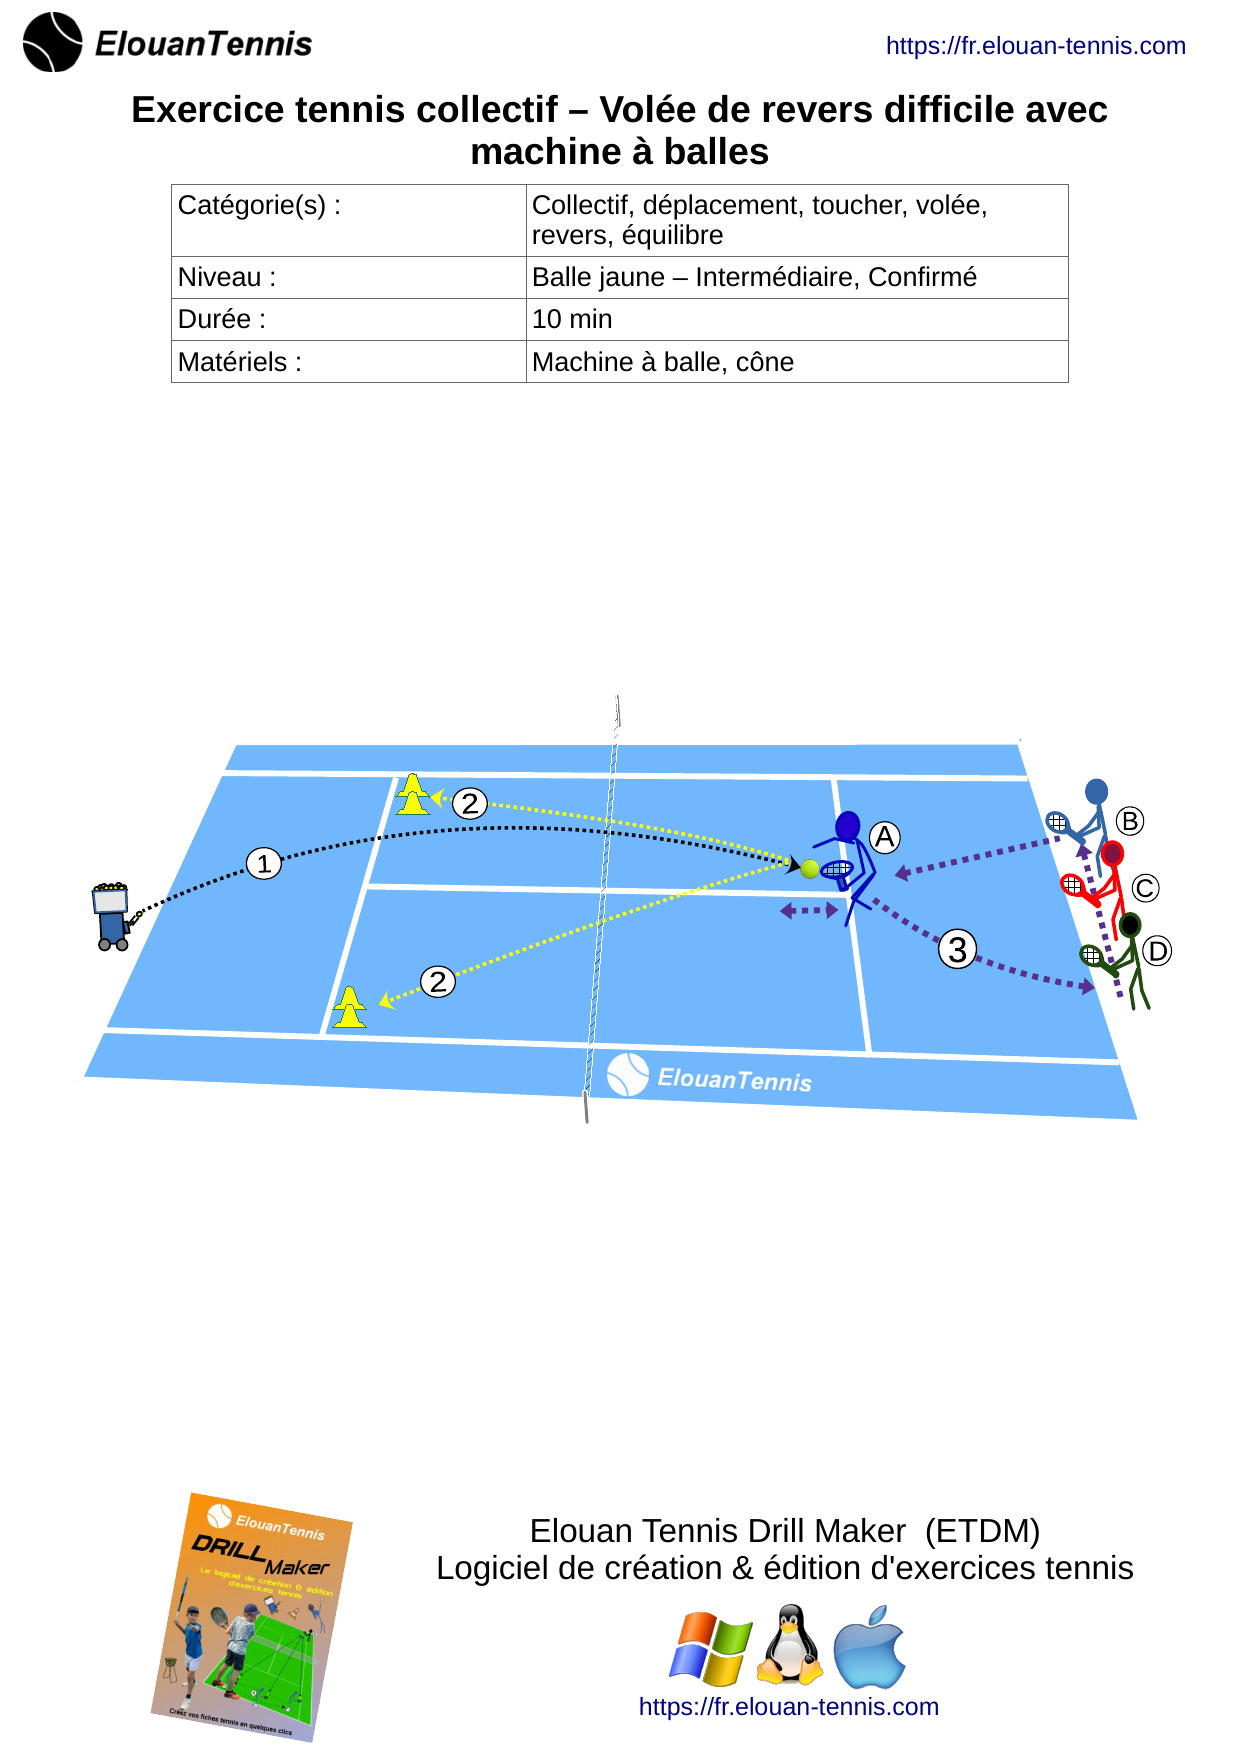

https://fr.elouan-tennis.com
# Exercice tennis collectif – Volée de revers difficile avec machine à balles
| Catégorie(s) : | Collectif, déplacement, toucher, volée, revers, équilibre |
| --- | --- |
| Niveau : | Balle jaune – Intermédiaire, Confirmé |
| Durée : | 10 min |
| Matériels : | Machine à balle, cône |
Elouan Tennis Drill Maker (ETDM)
Logiciel de création & édition d'exercices tennis
https://fr.elouan-tennis.com